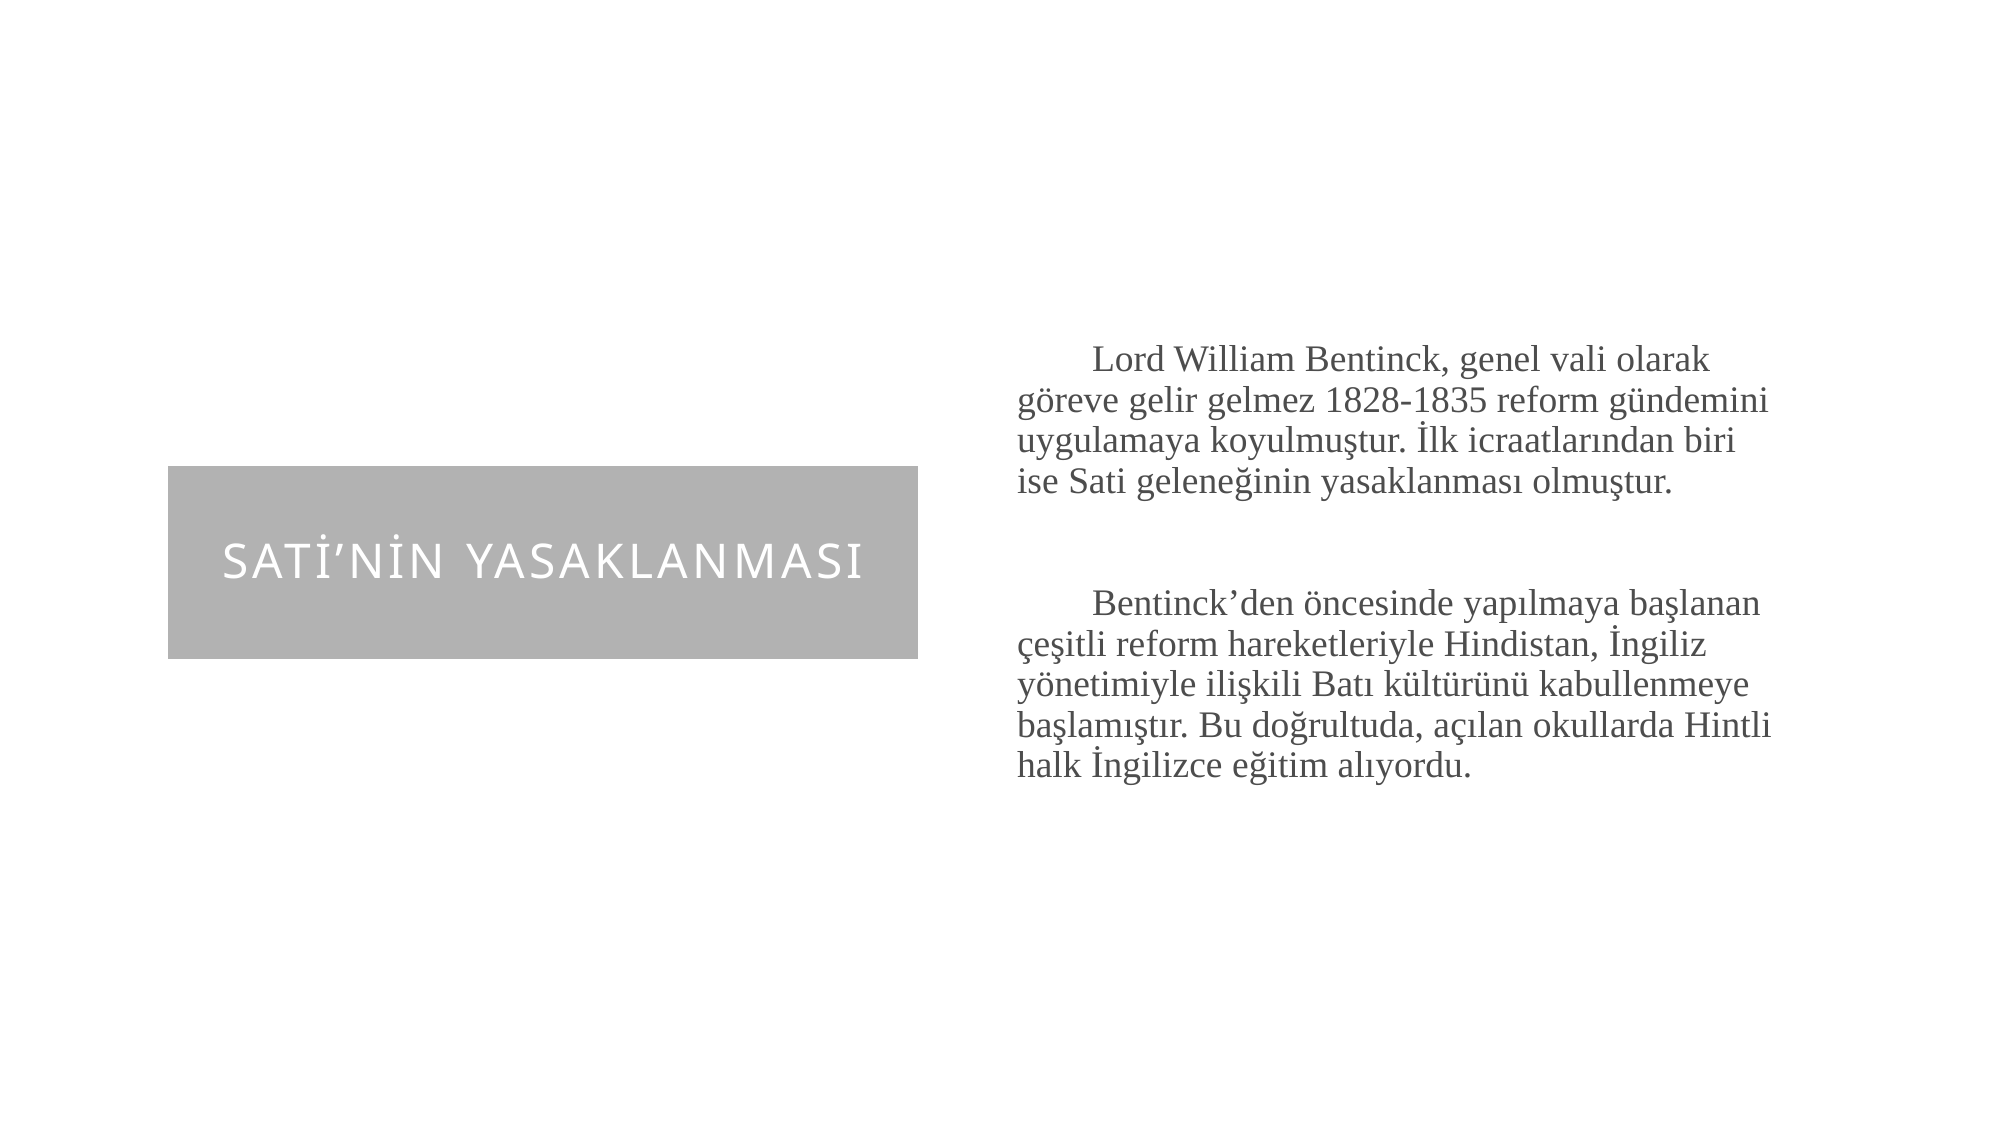

Lord William Bentinck, genel vali olarak göreve gelir gelmez 1828-1835 reform gündemini uygulamaya koyulmuştur. İlk icraatlarından biri ise Sati geleneğinin yasaklanması olmuştur.
	Bentinck’den öncesinde yapılmaya başlanan çeşitli reform hareketleriyle Hindistan, İngiliz yönetimiyle ilişkili Batı kültürünü kabullenmeye başlamıştır. Bu doğrultuda, açılan okullarda Hintli halk İngilizce eğitim alıyordu.
# Sati’nin yasaklanması